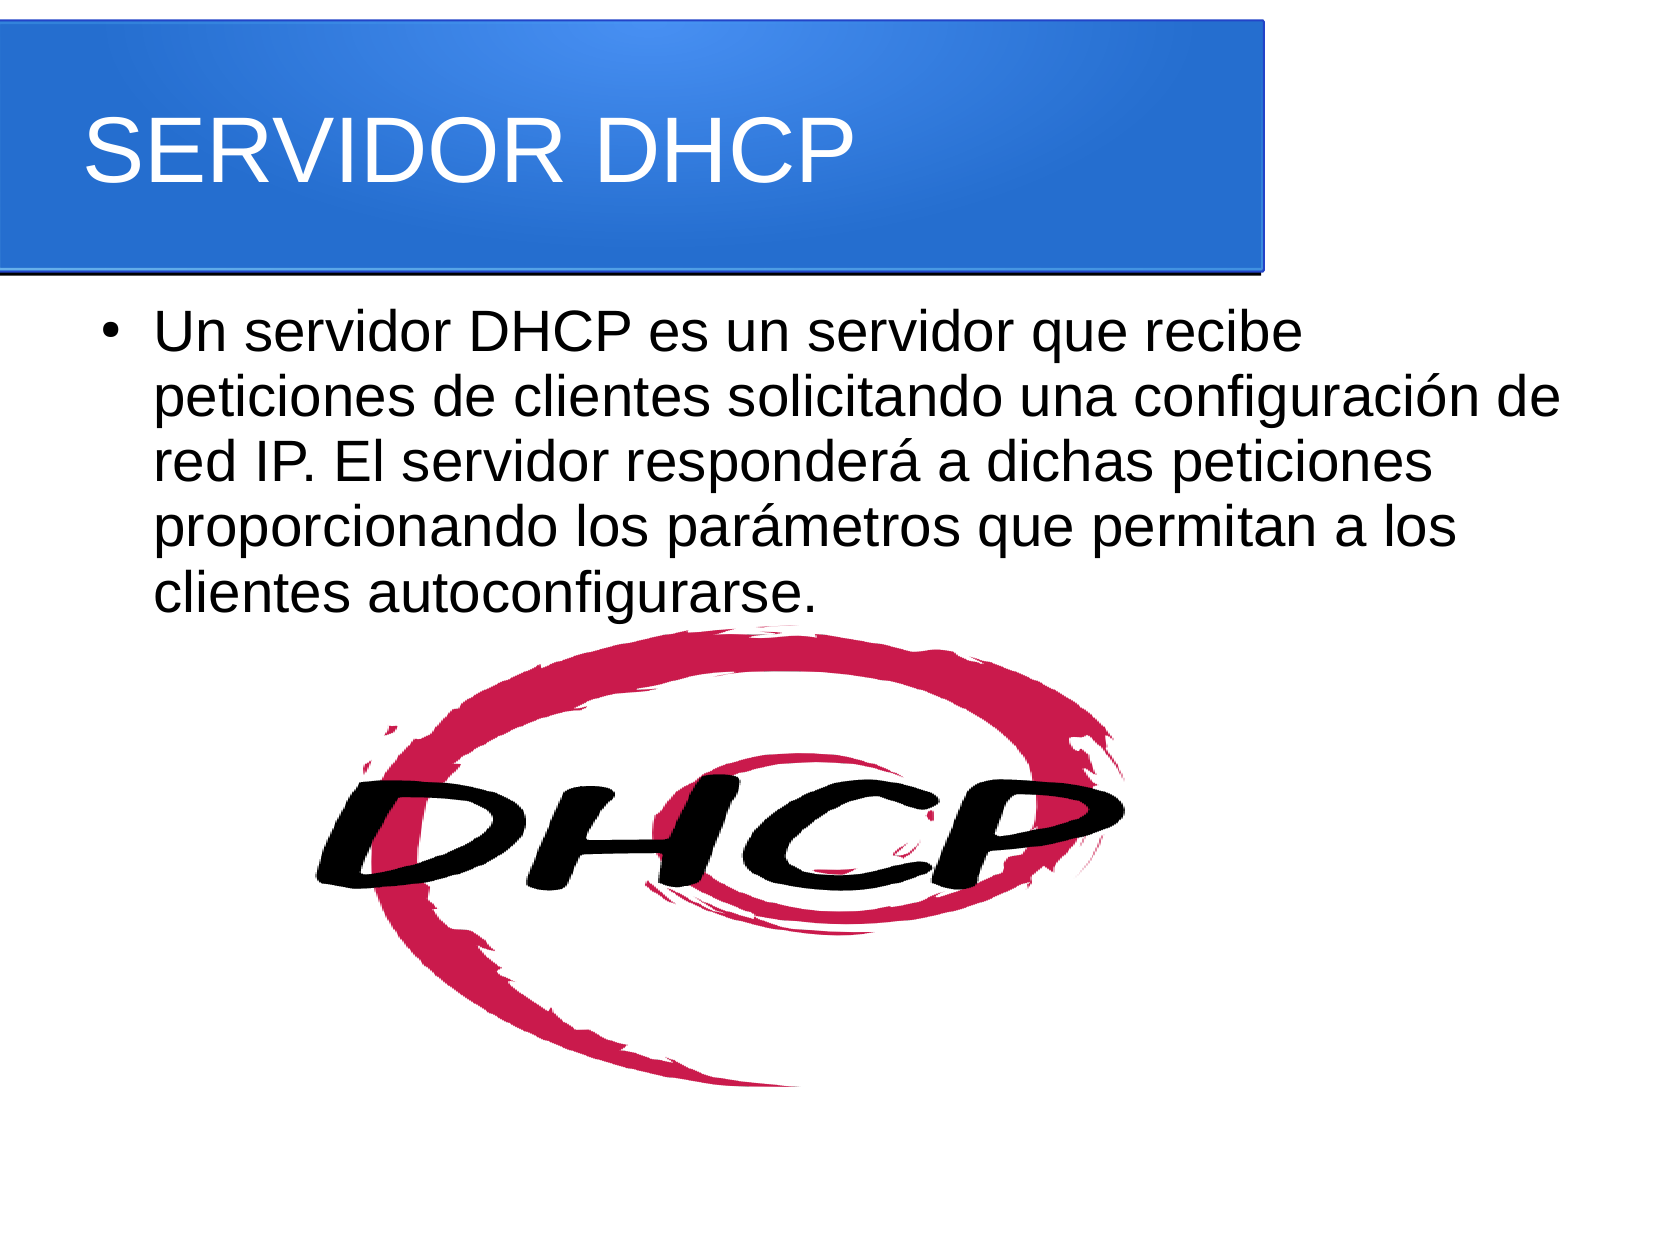

# SERVIDOR DHCP
Un servidor DHCP es un servidor que recibe peticiones de clientes solicitando una configuración de red IP. El servidor responderá a dichas peticiones proporcionando los parámetros que permitan a los clientes autoconfigurarse.